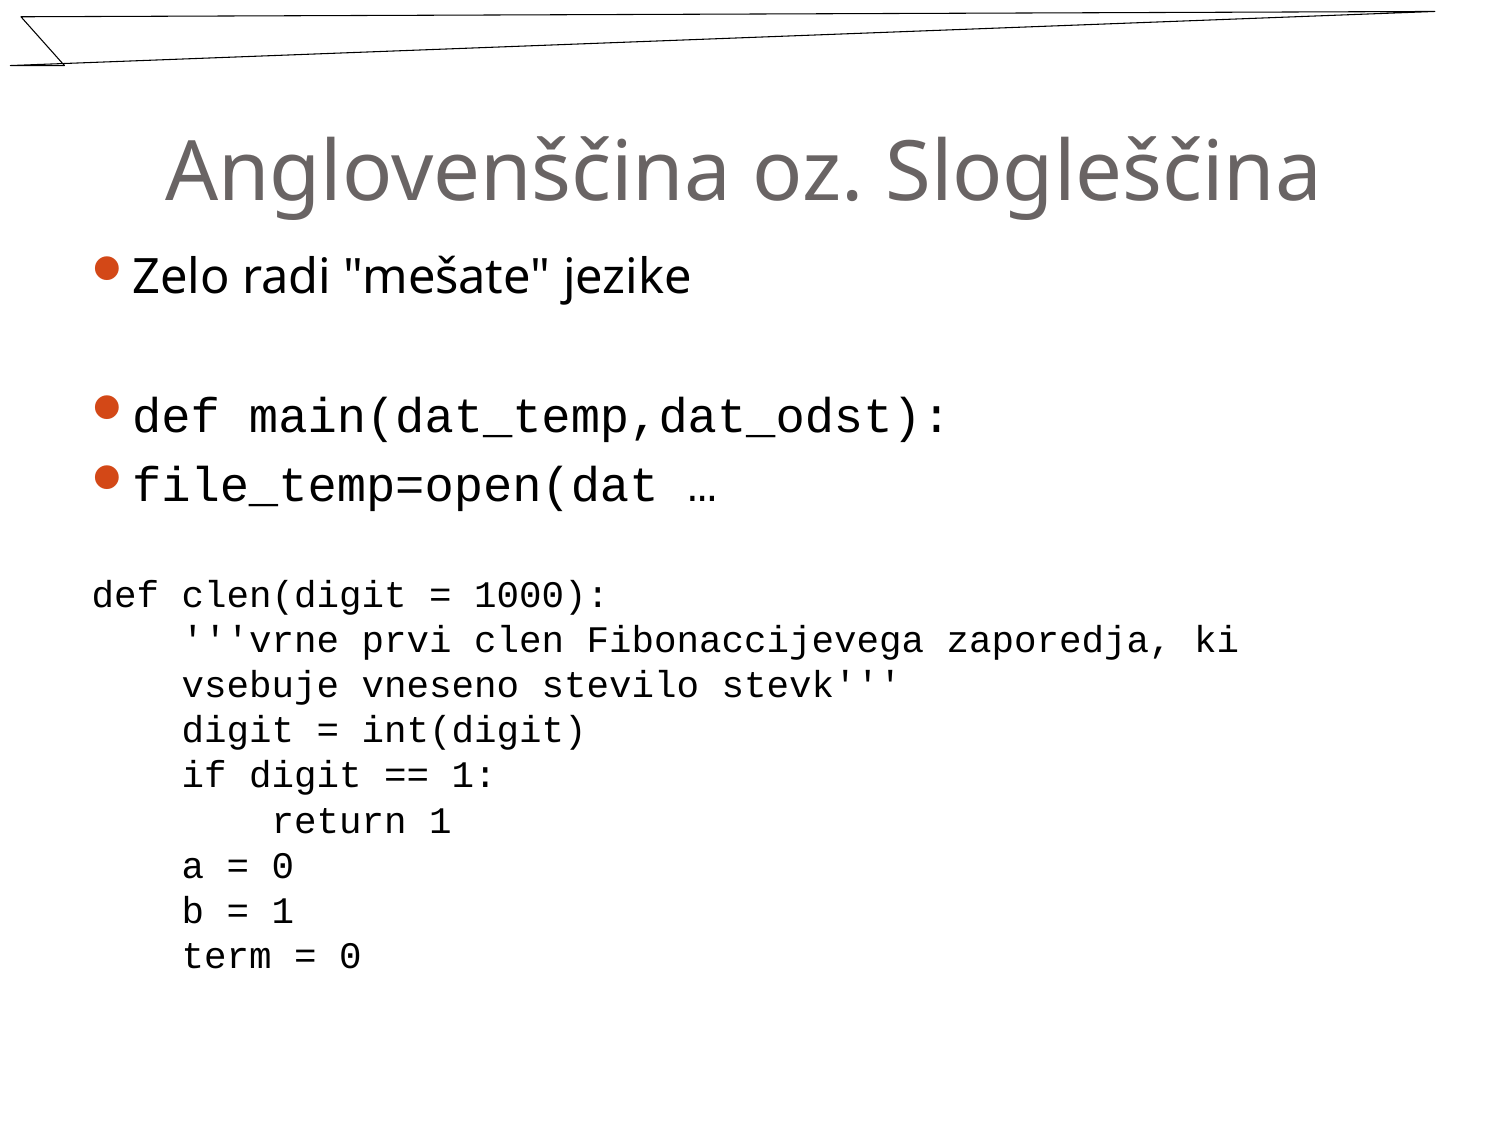

# Anglovenščina oz. Slogleščina
Zelo radi "mešate" jezike
def main(dat_temp,dat_odst):
file_temp=open(dat …
def clen(digit = 1000):
 '''vrne prvi clen Fibonaccijevega zaporedja, ki
 vsebuje vneseno stevilo stevk'''
 digit = int(digit)
 if digit == 1:
 return 1
 a = 0
 b = 1
 term = 0